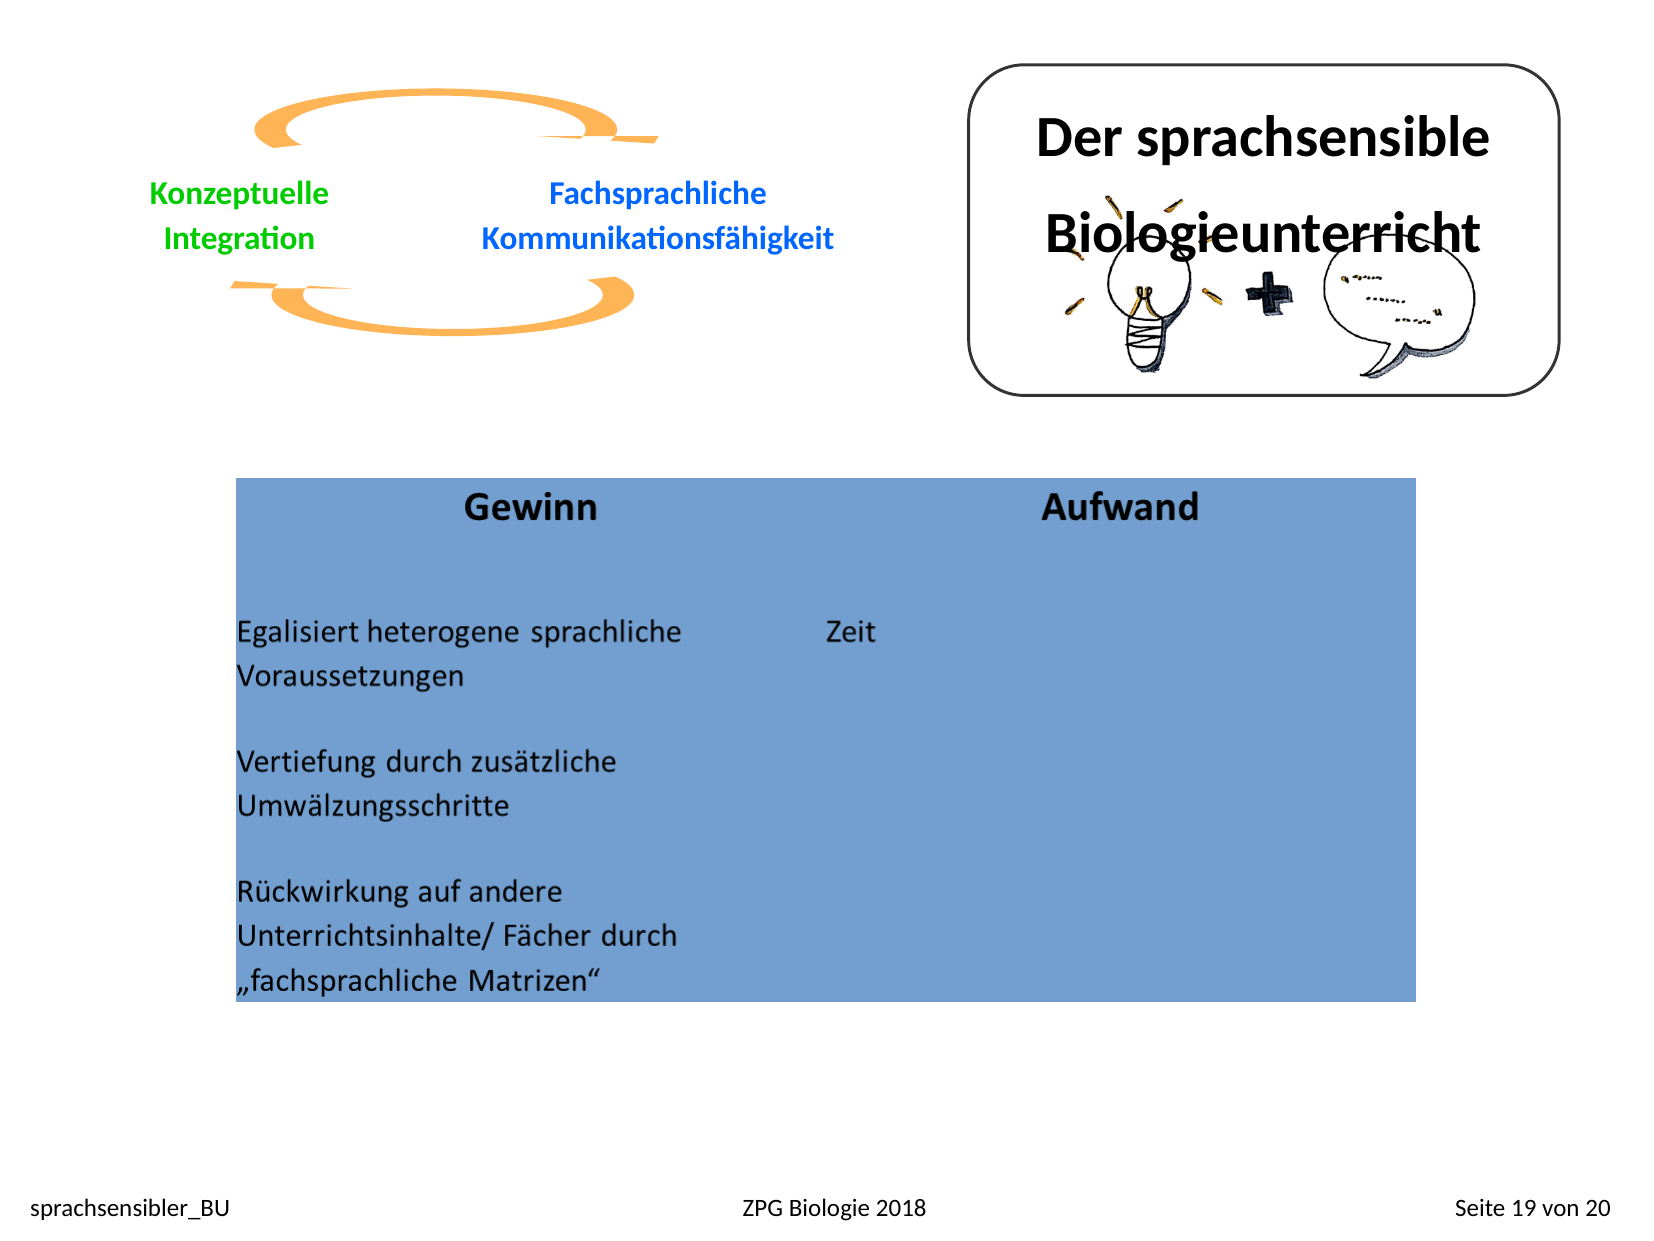

Der sprachsensible
Biologieunterricht
Konzeptuelle Integration
Fachsprachliche Kommunikationsfähigkeit
sprachsensibler_BU					ZPG Biologie 2018					Seite 19 von 20